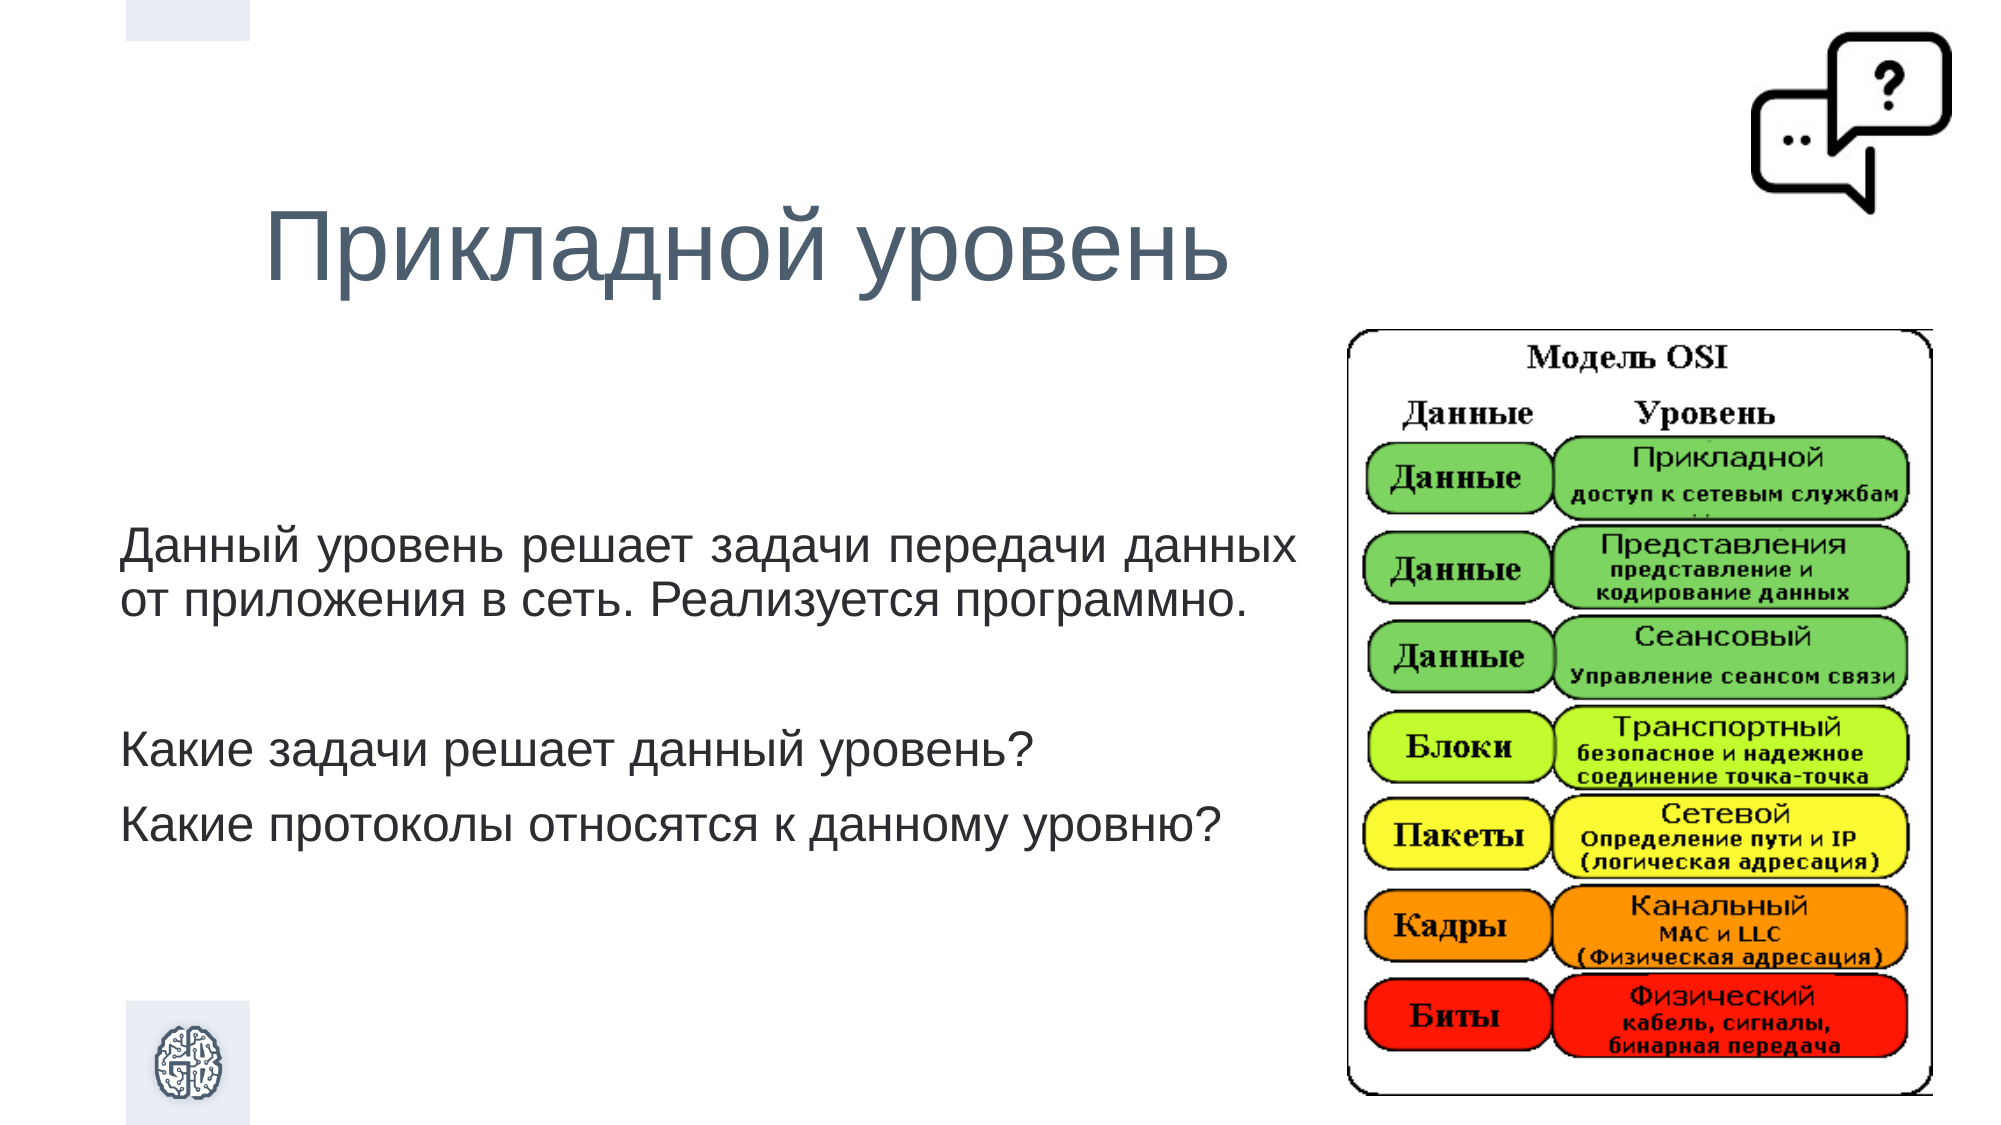

# Прикладной уровень
Данный уровень решает задачи передачи данных от приложения в сеть. Реализуется программно.
Какие задачи решает данный уровень?
Какие протоколы относятся к данному уровню?